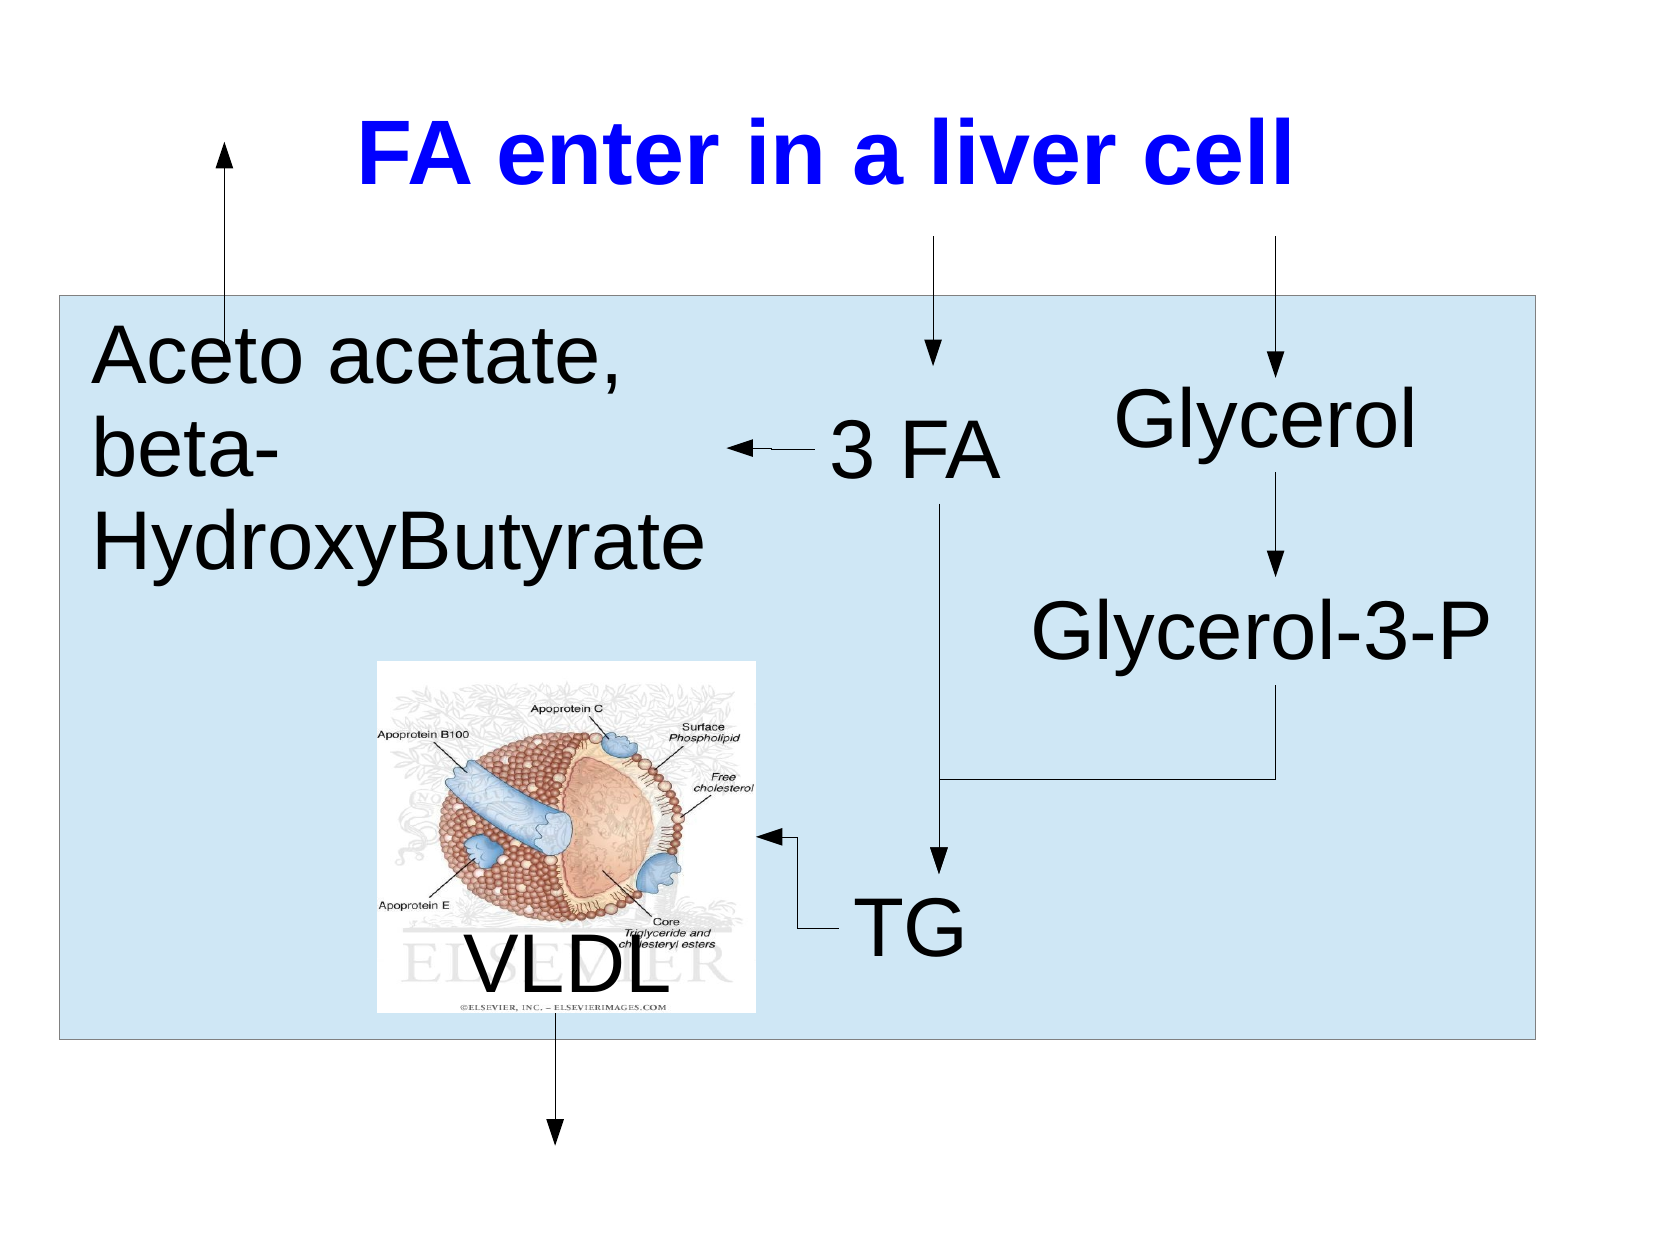

# FA enter in a liver cell
Aceto acetate, beta-HydroxyButyrate
Glycerol
3 FA
Glycerol-3-P
TG
VLDL